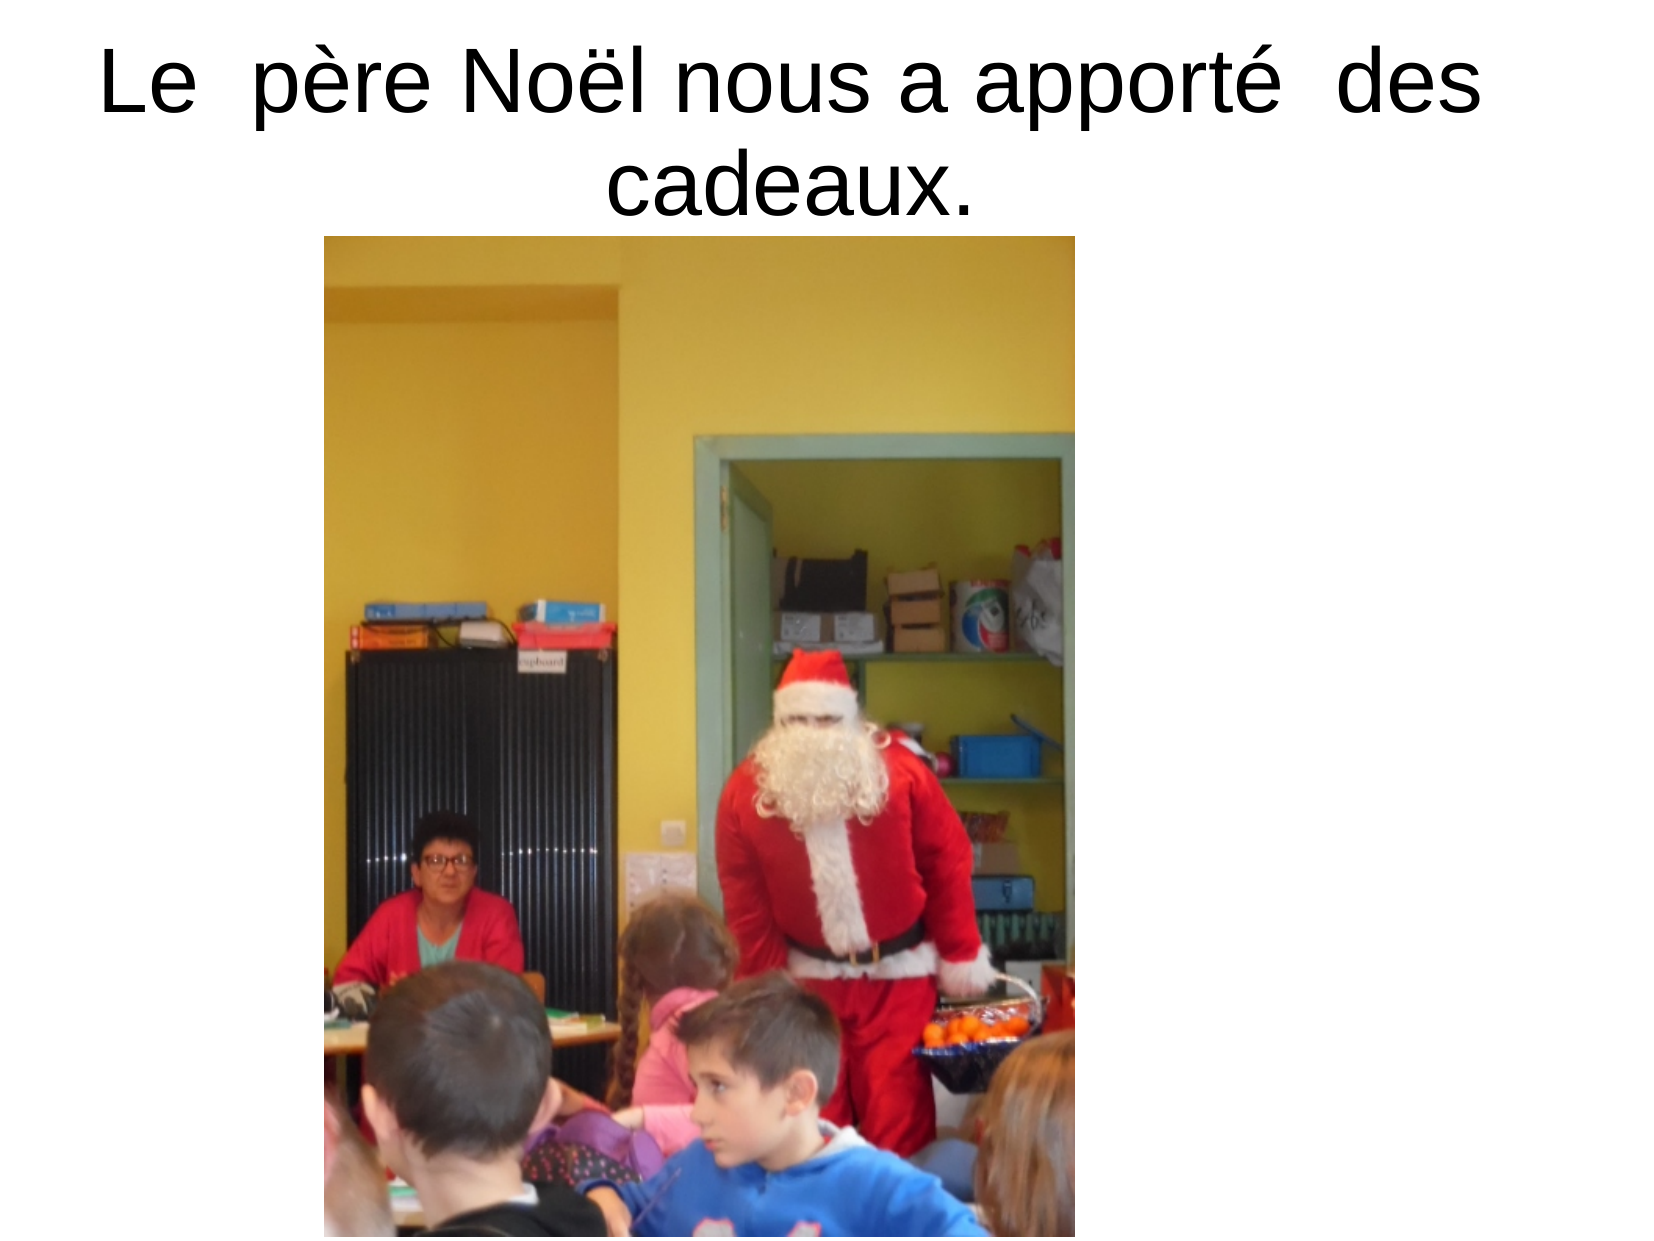

# Le père Noël nous a apporté des cadeaux.